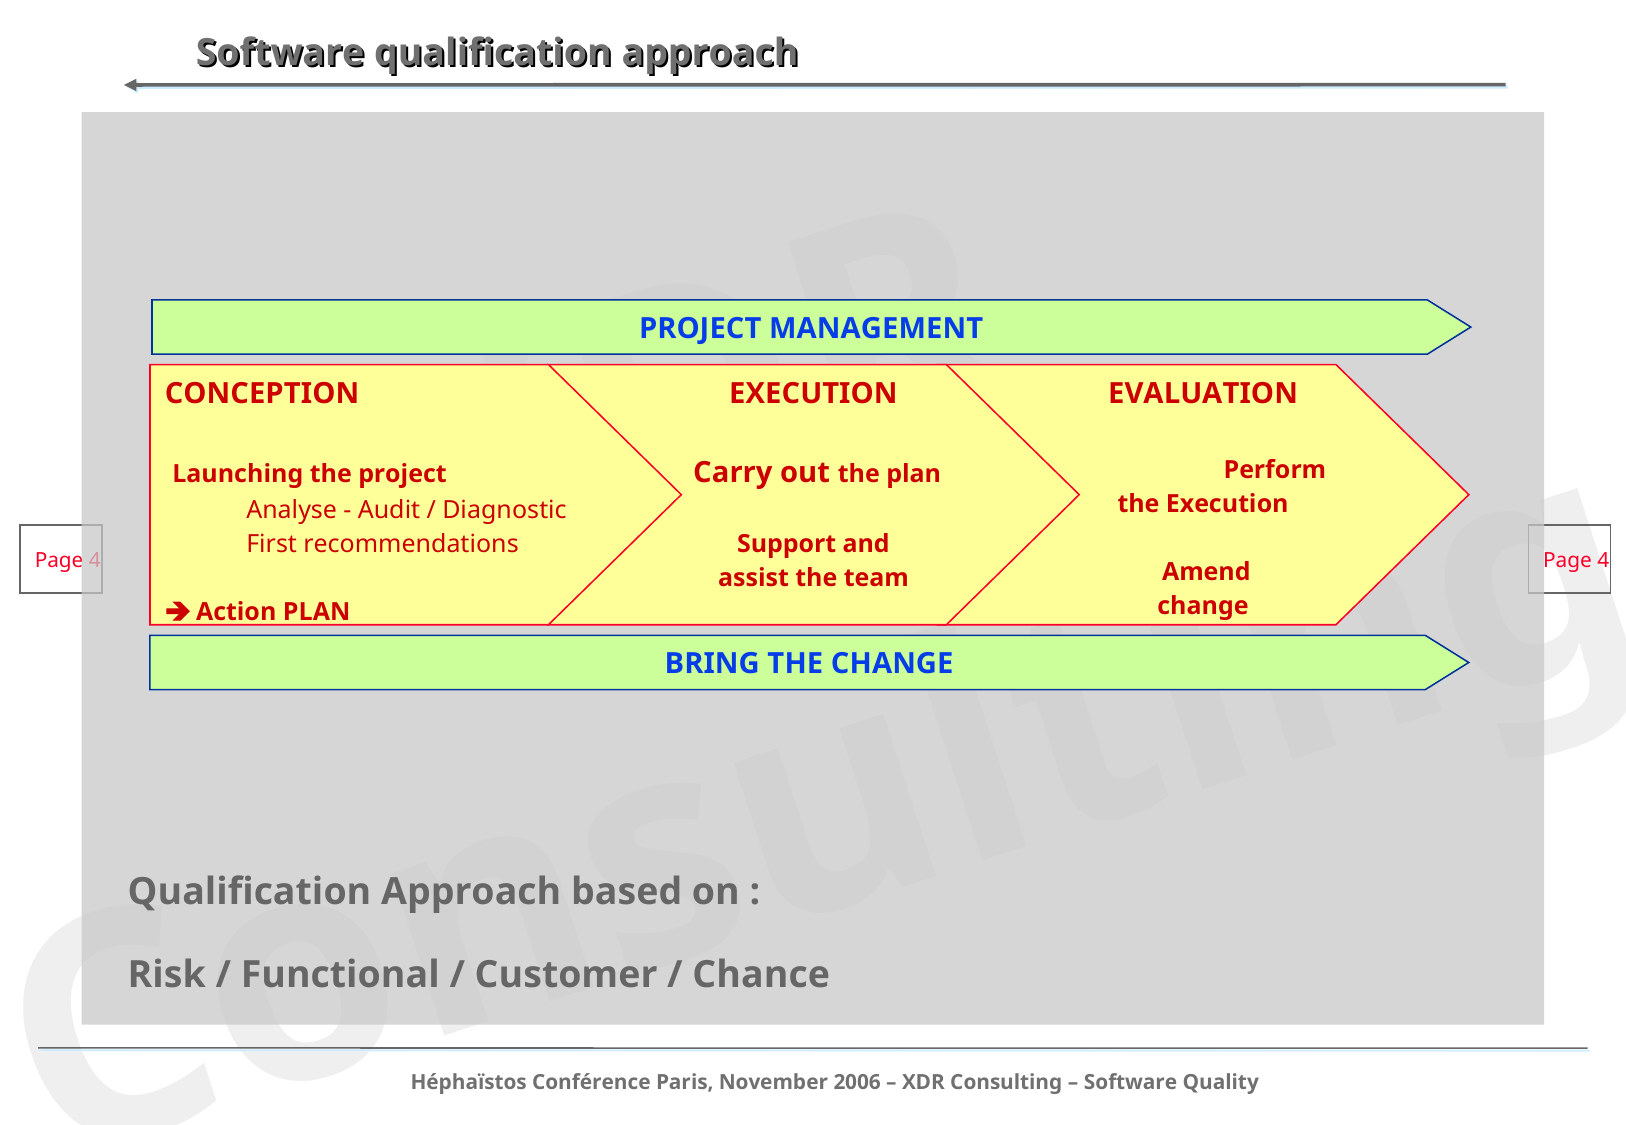

# Software qualification approach
Qualification Approach based on :
Risk / Functional / Customer / Chance
PROJECT MANAGEMENT
CONCEPTION
 Launching the project
 Analyse - Audit / Diagnostic
 First recommendations
 Action PLAN
EXECUTION
 Carry out the plan
 Support and
assist the team
EVALUATION
 	Perform
the Execution
 Amend
change
BRING THE CHANGE